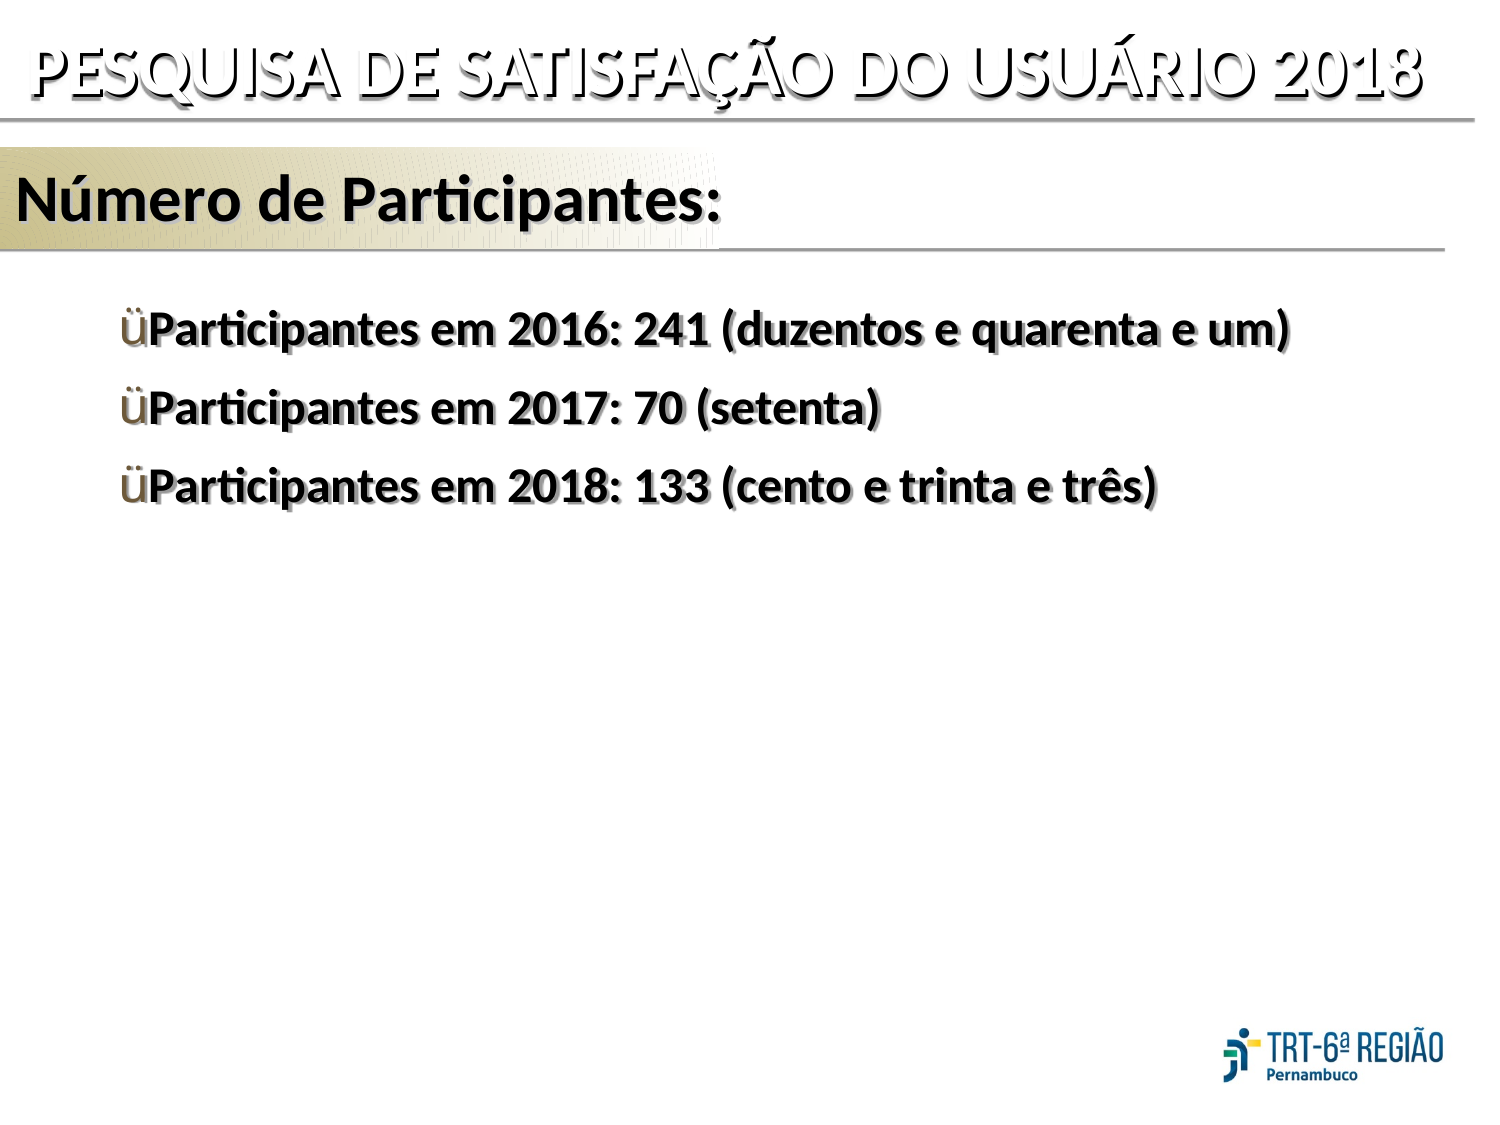

PESQUISA DE SATISFAÇÃO DO USUÁRIO 2018
Número de Participantes:
Participantes em 2016: 241 (duzentos e quarenta e um)
Participantes em 2017: 70 (setenta)
Participantes em 2018: 133 (cento e trinta e três)